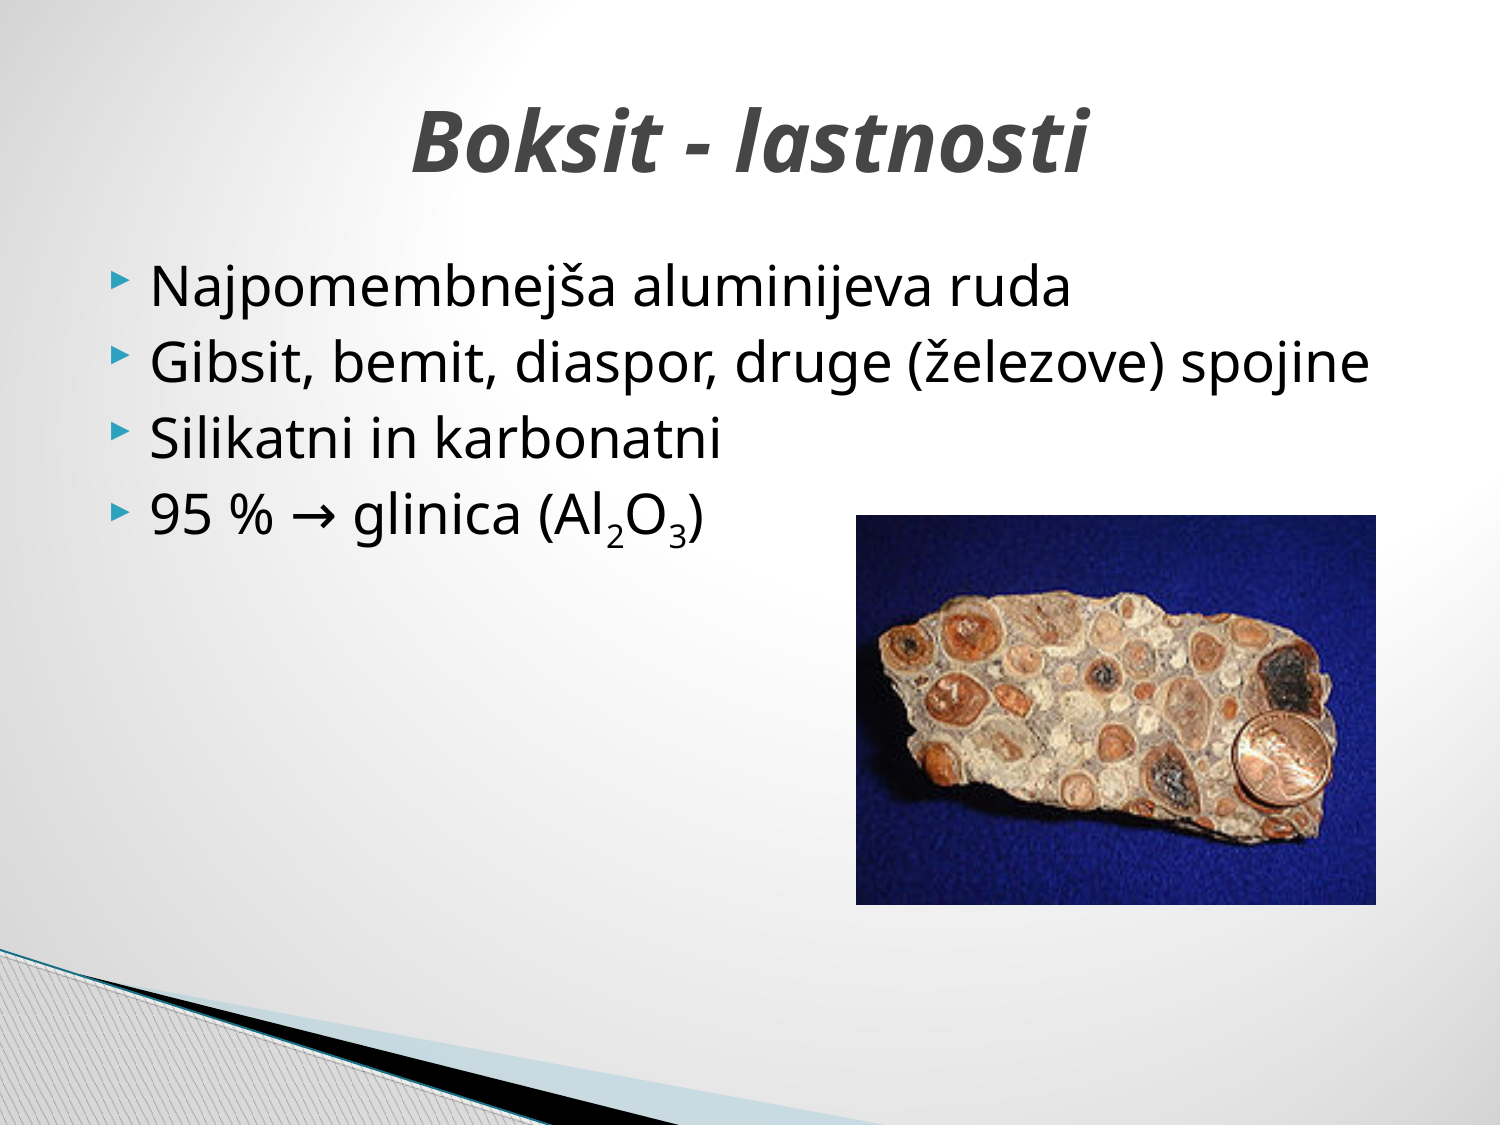

Boksit - lastnosti
# Najpomembnejša aluminijeva ruda
Gibsit, bemit, diaspor, druge (železove) spojine
Silikatni in karbonatni
95 % → glinica (Al2O3)